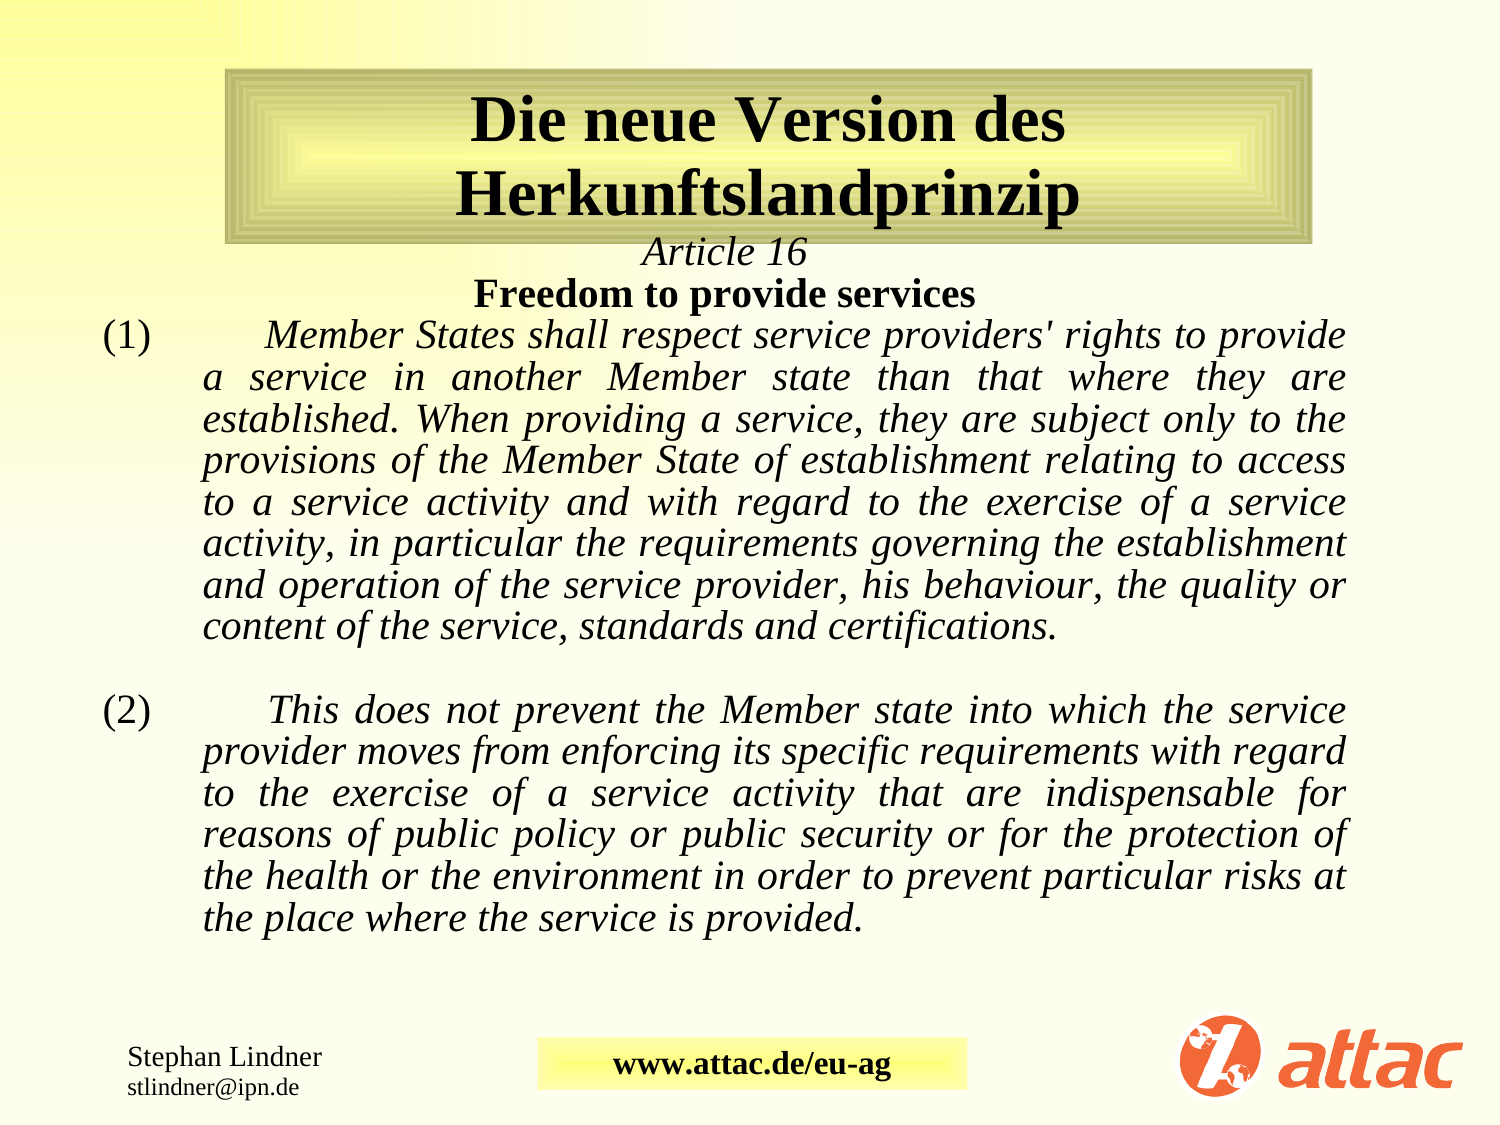

# Die neue Version des Herkunftslandprinzip
Article 16
Freedom to provide services
(1)	 Member States shall respect service providers' rights to provide a service in another Member state than that where they are established. When providing a service, they are subject only to the provisions of the Member State of establishment relating to access to a service activity and with regard to the exercise of a service activity, in particular the requirements governing the establishment and operation of the service provider, his behaviour, the quality or content of the service, standards and certifications.
(2)	 This does not prevent the Member state into which the service provider moves from enforcing its specific requirements with regard to the exercise of a service activity that are indispensable for reasons of public policy or public security or for the protection of the health or the environment in order to prevent particular risks at the place where the service is provided.
Stephan Lindner
stlindner@ipn.de
www.attac.de/eu-ag